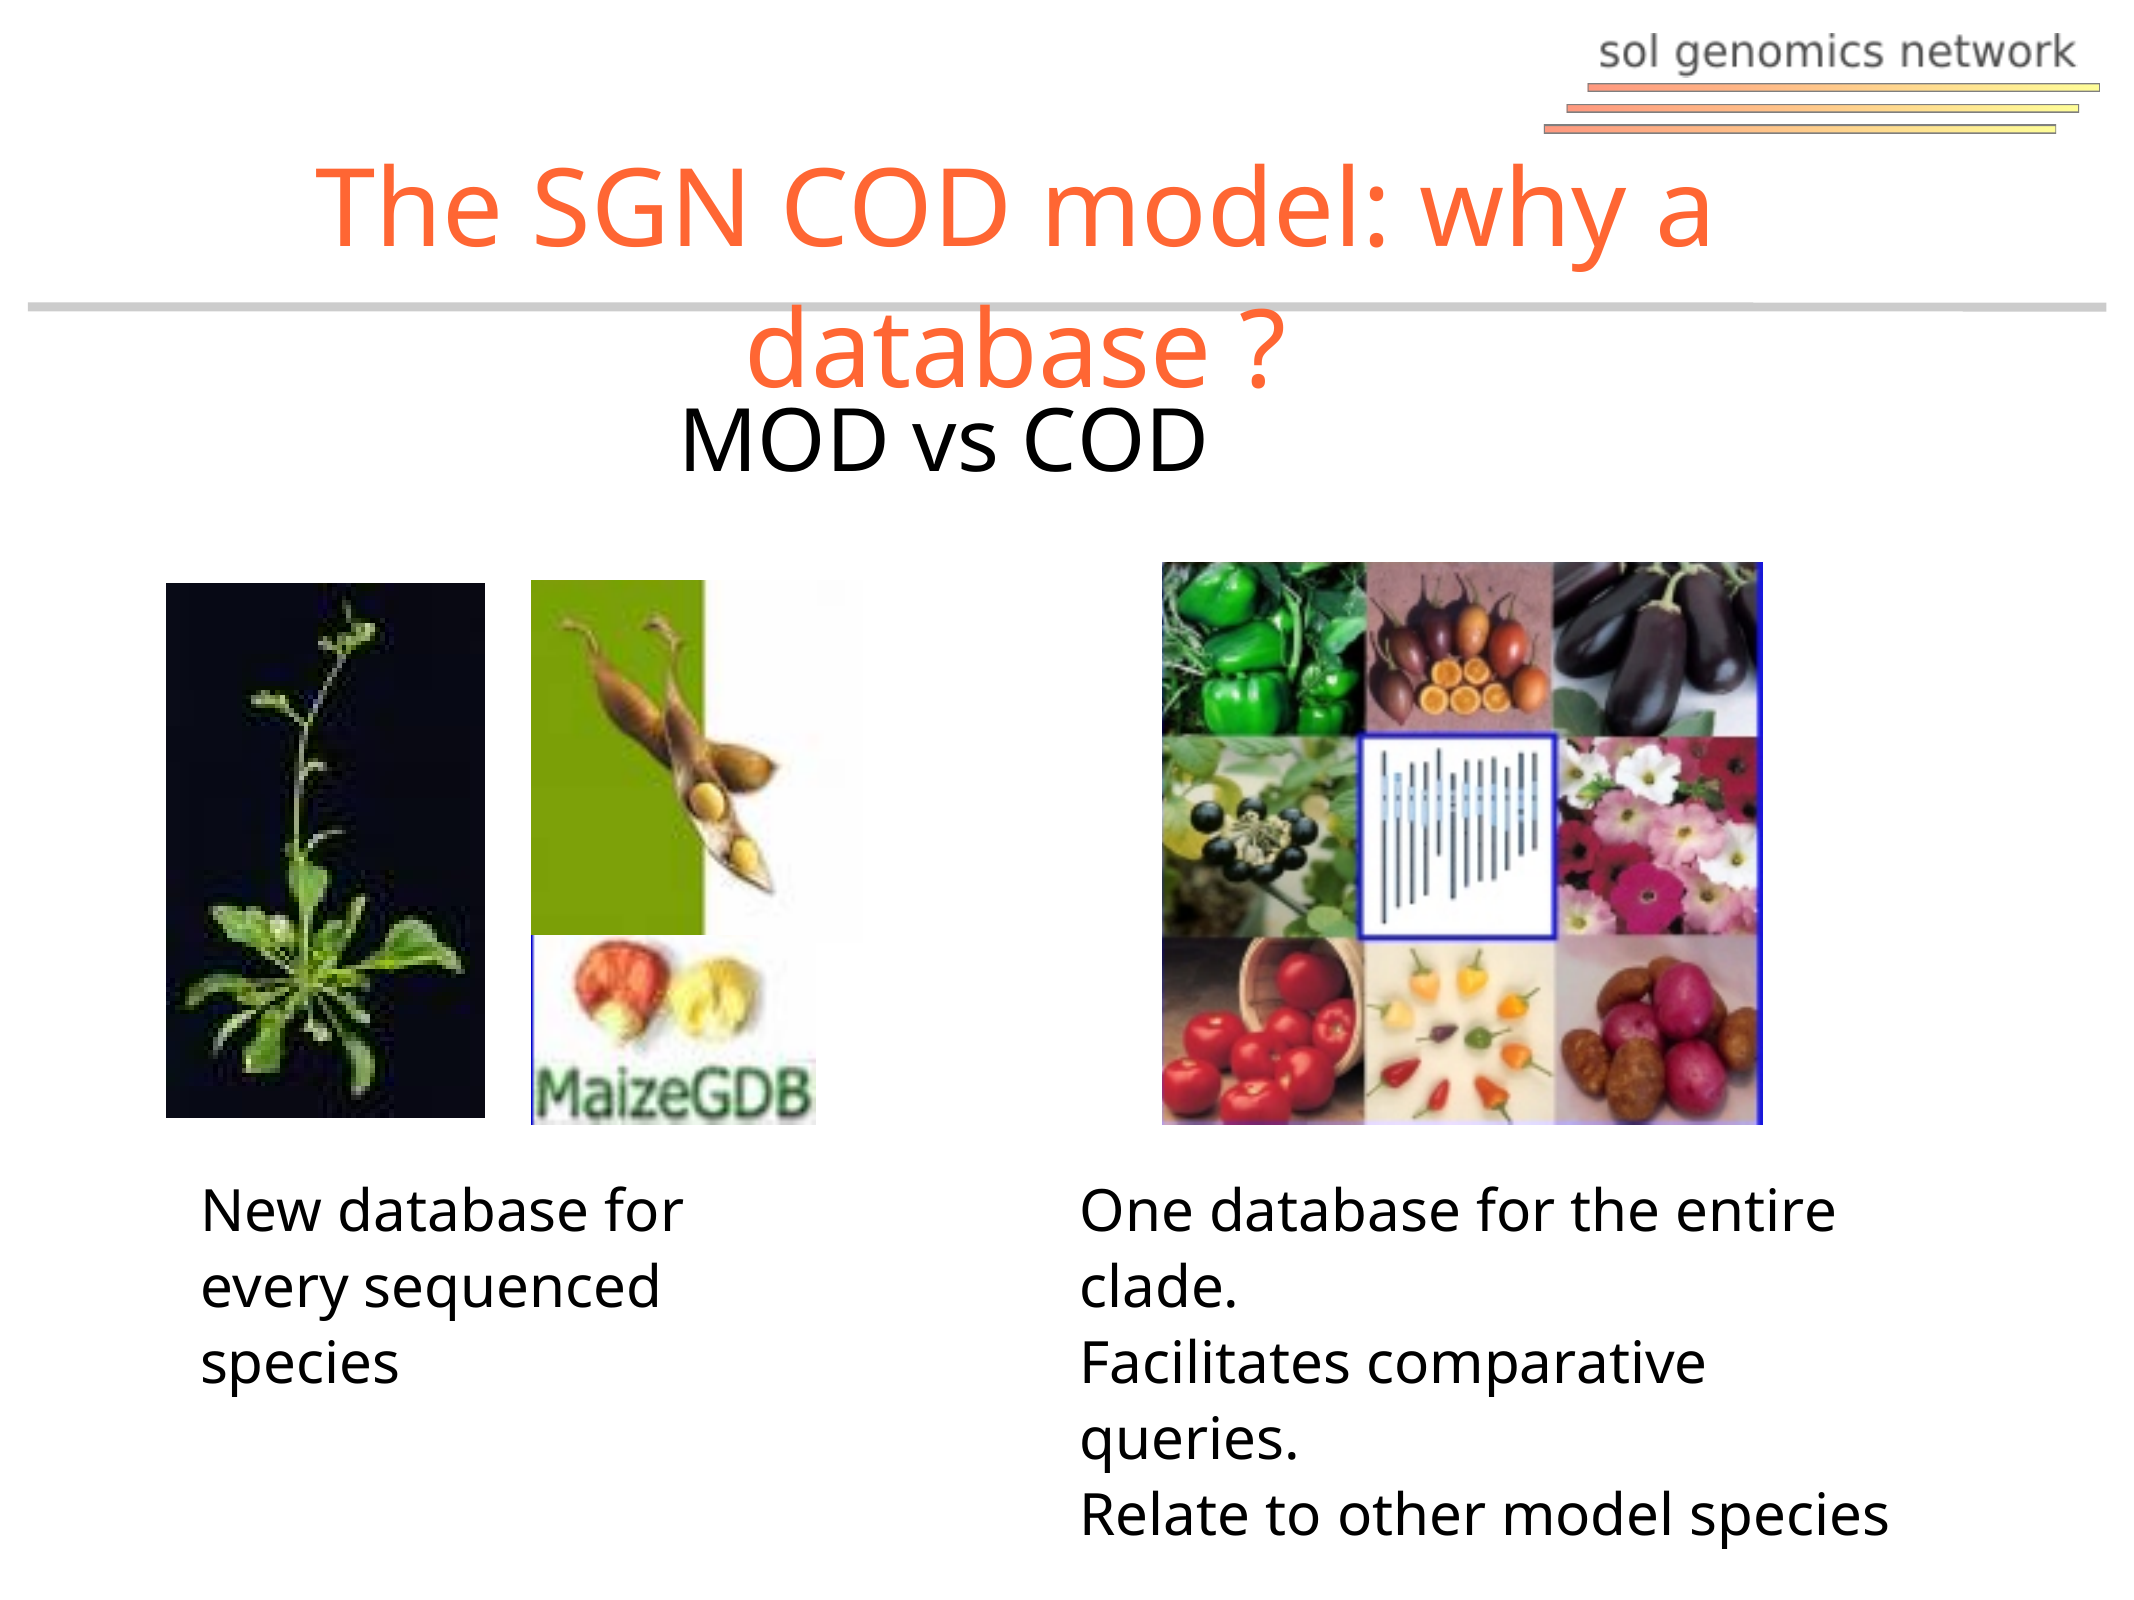

The SGN COD model: why a database ?
MOD vs COD
New database for every sequenced species
One database for the entire clade.
Facilitates comparative queries.
Relate to other model species